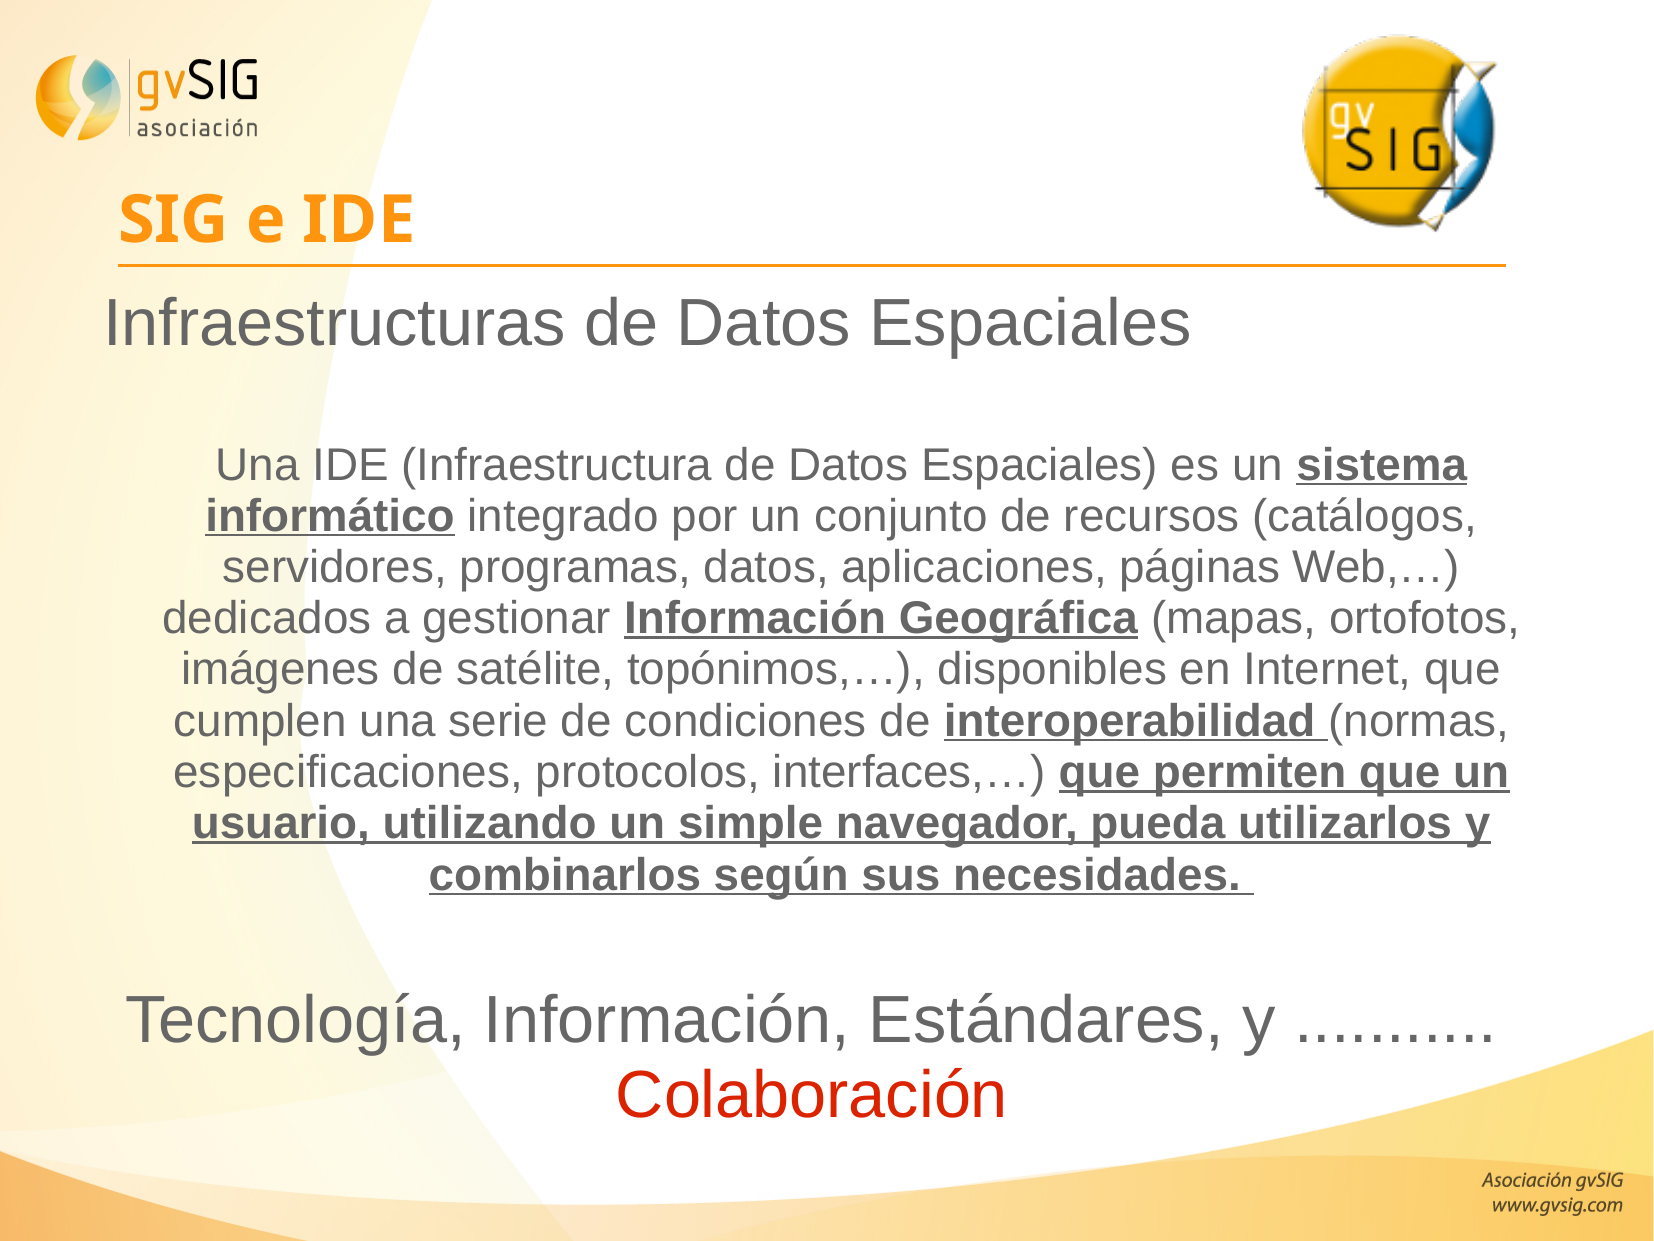

SIG e IDE
Infraestructuras de Datos Espaciales
Una IDE (Infraestructura de Datos Espaciales) es un sistema informático integrado por un conjunto de recursos (catálogos, servidores, programas, datos, aplicaciones, páginas Web,…) dedicados a gestionar Información Geográfica (mapas, ortofotos, imágenes de satélite, topónimos,…), disponibles en Internet, que cumplen una serie de condiciones de interoperabilidad (normas, especificaciones, protocolos, interfaces,…) que permiten que un usuario, utilizando un simple navegador, pueda utilizarlos y combinarlos según sus necesidades.
Tecnología, Información, Estándares, y ...........
Colaboración